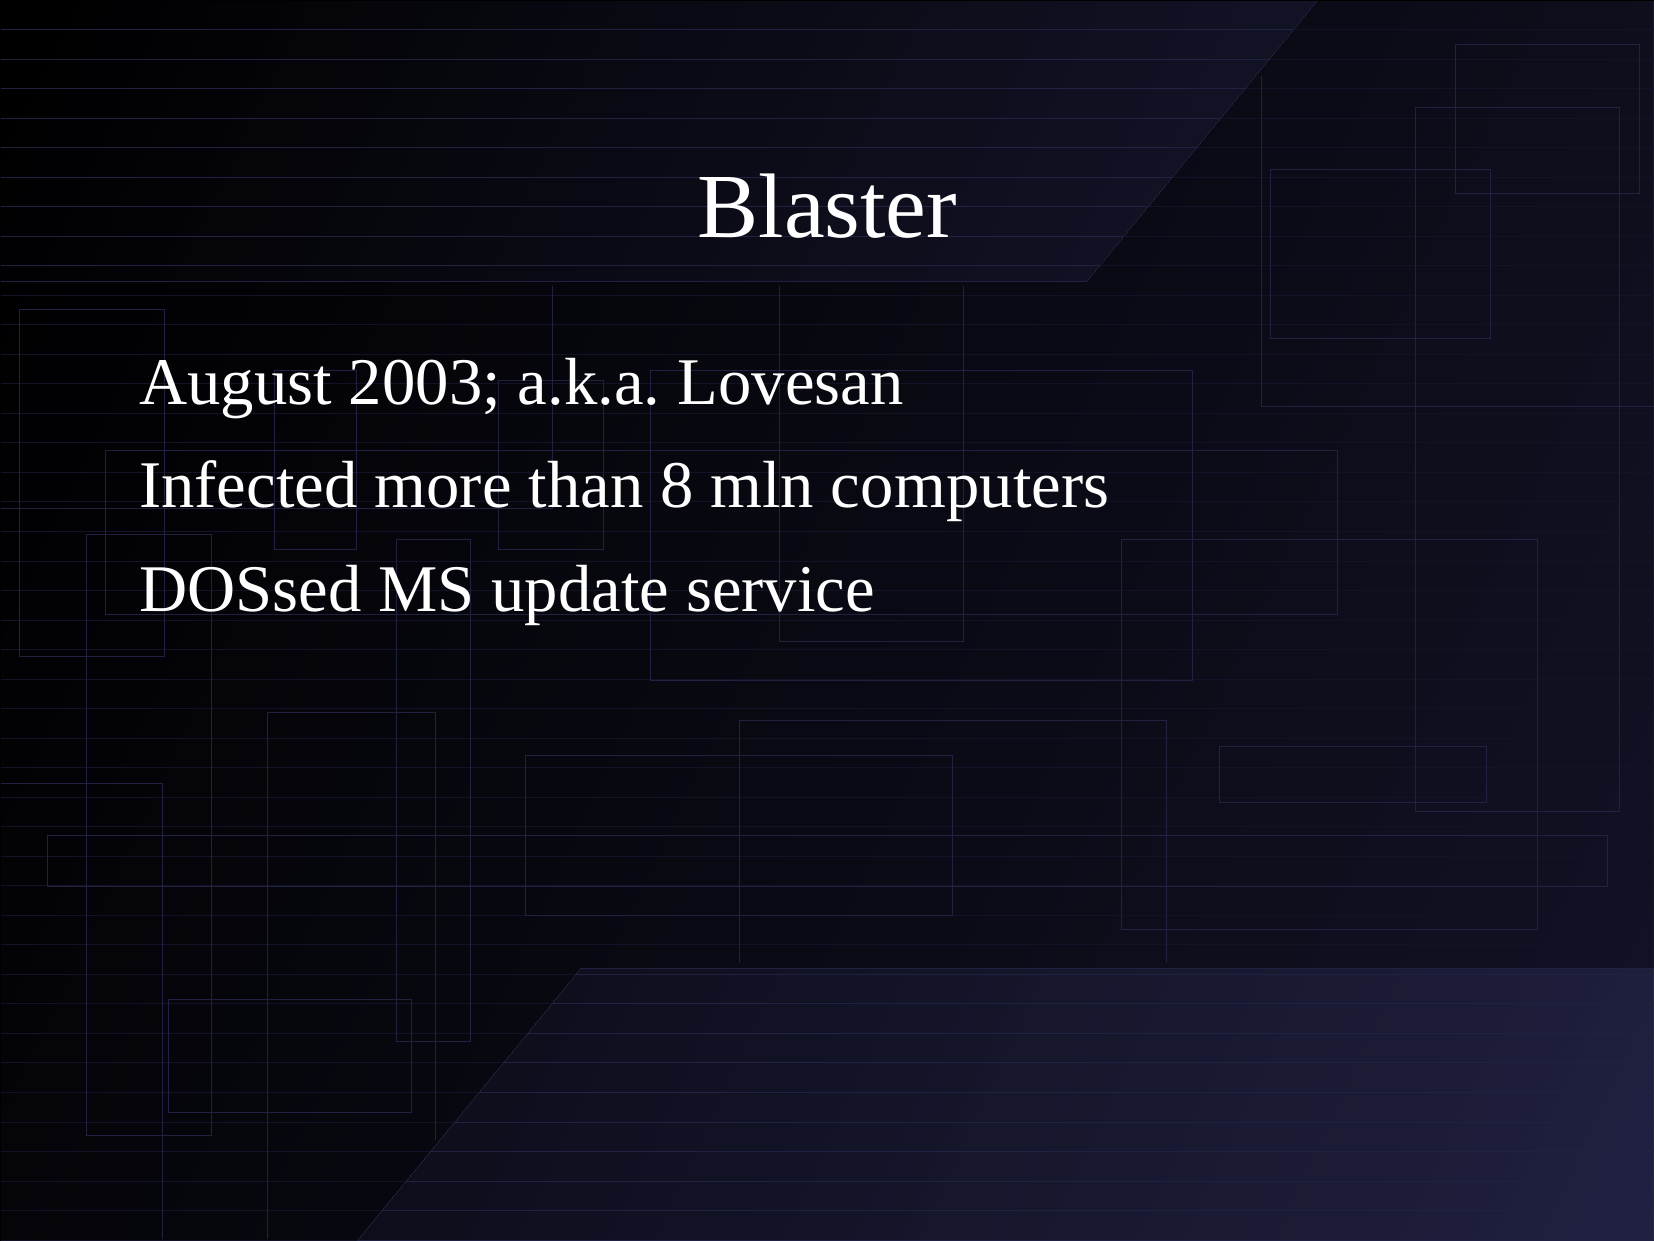

# Blaster
August 2003; a.k.a. Lovesan
Infected more than 8 mln computers
DOSsed MS update service